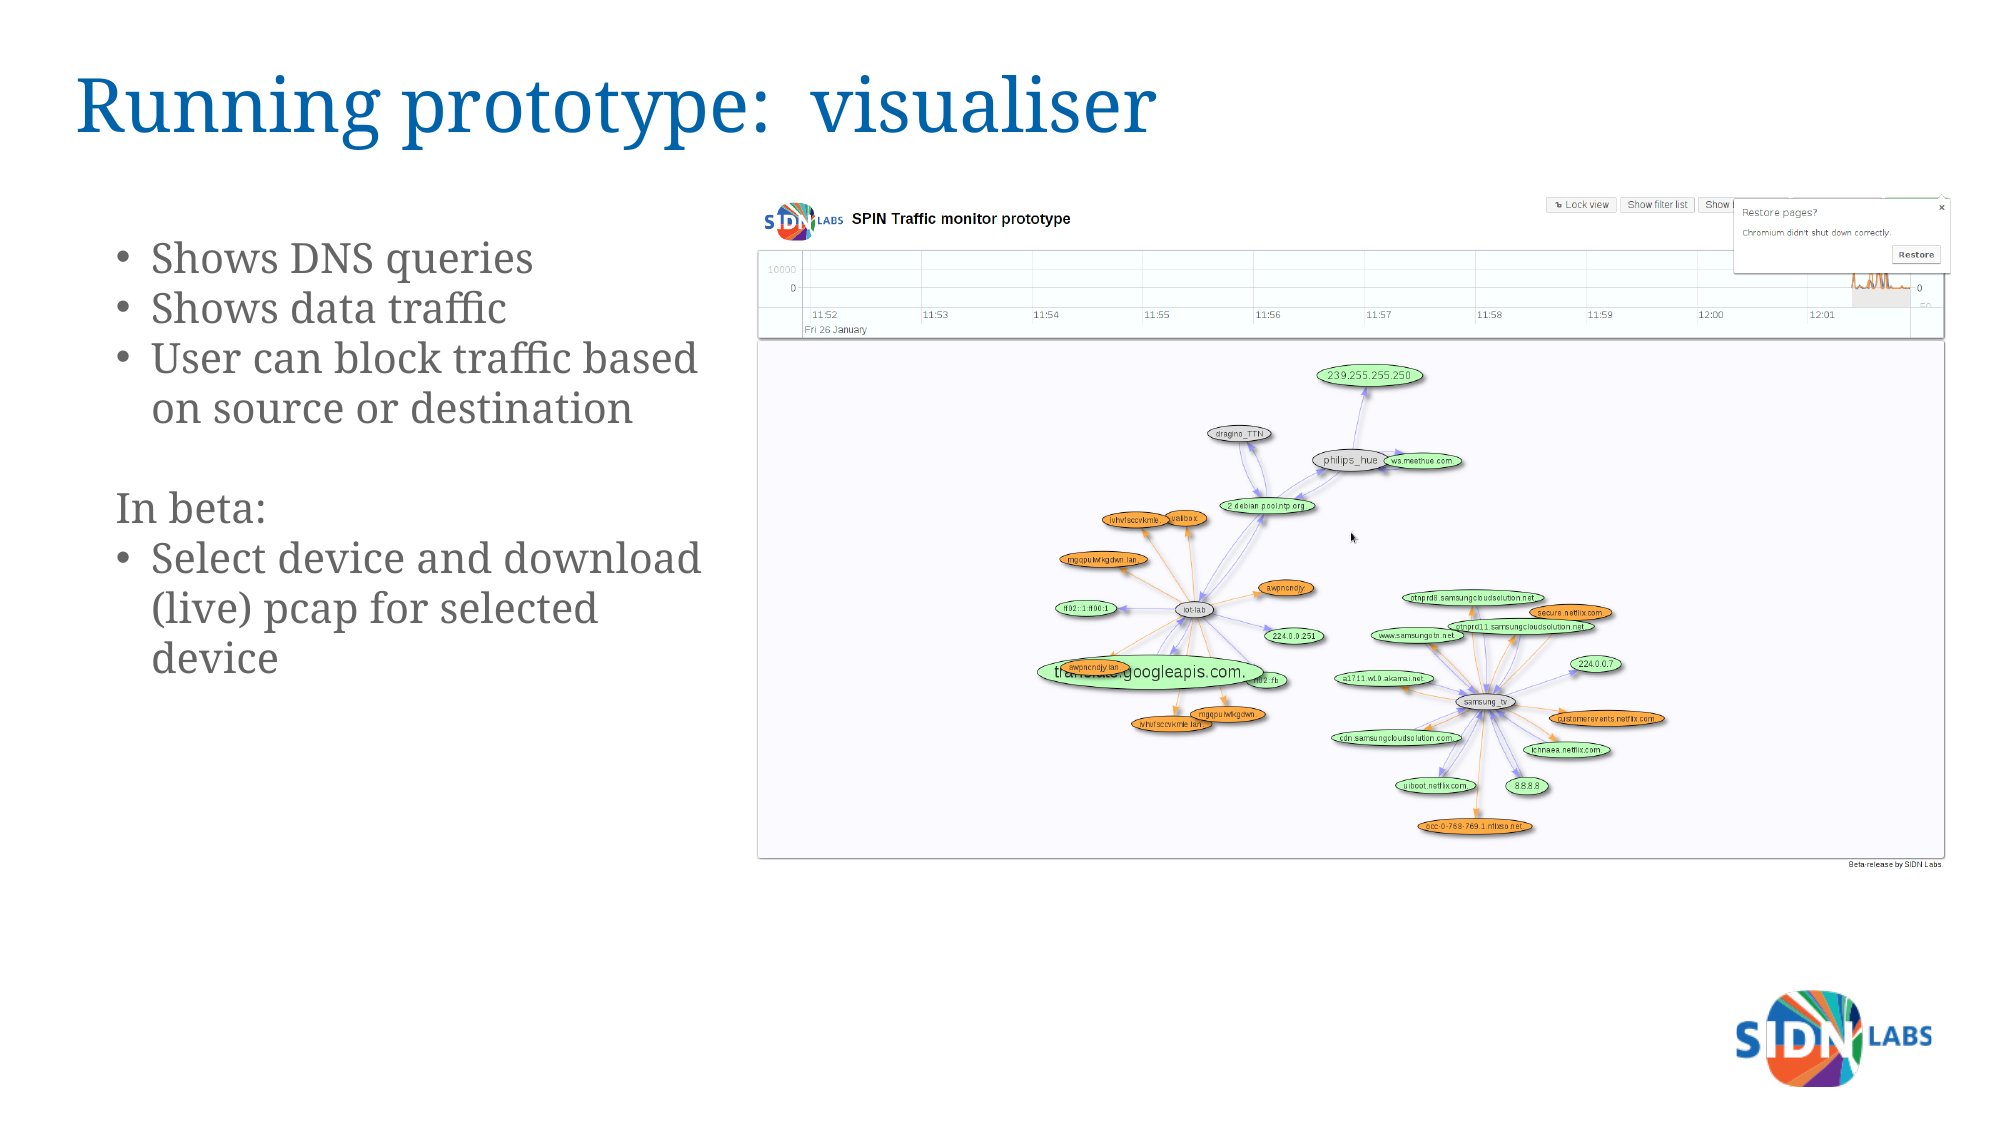

Running prototype: visualiser
Shows DNS queries
Shows data traffic
User can block traffic based on source or destination
In beta:
Select device and download (live) pcap for selected
device